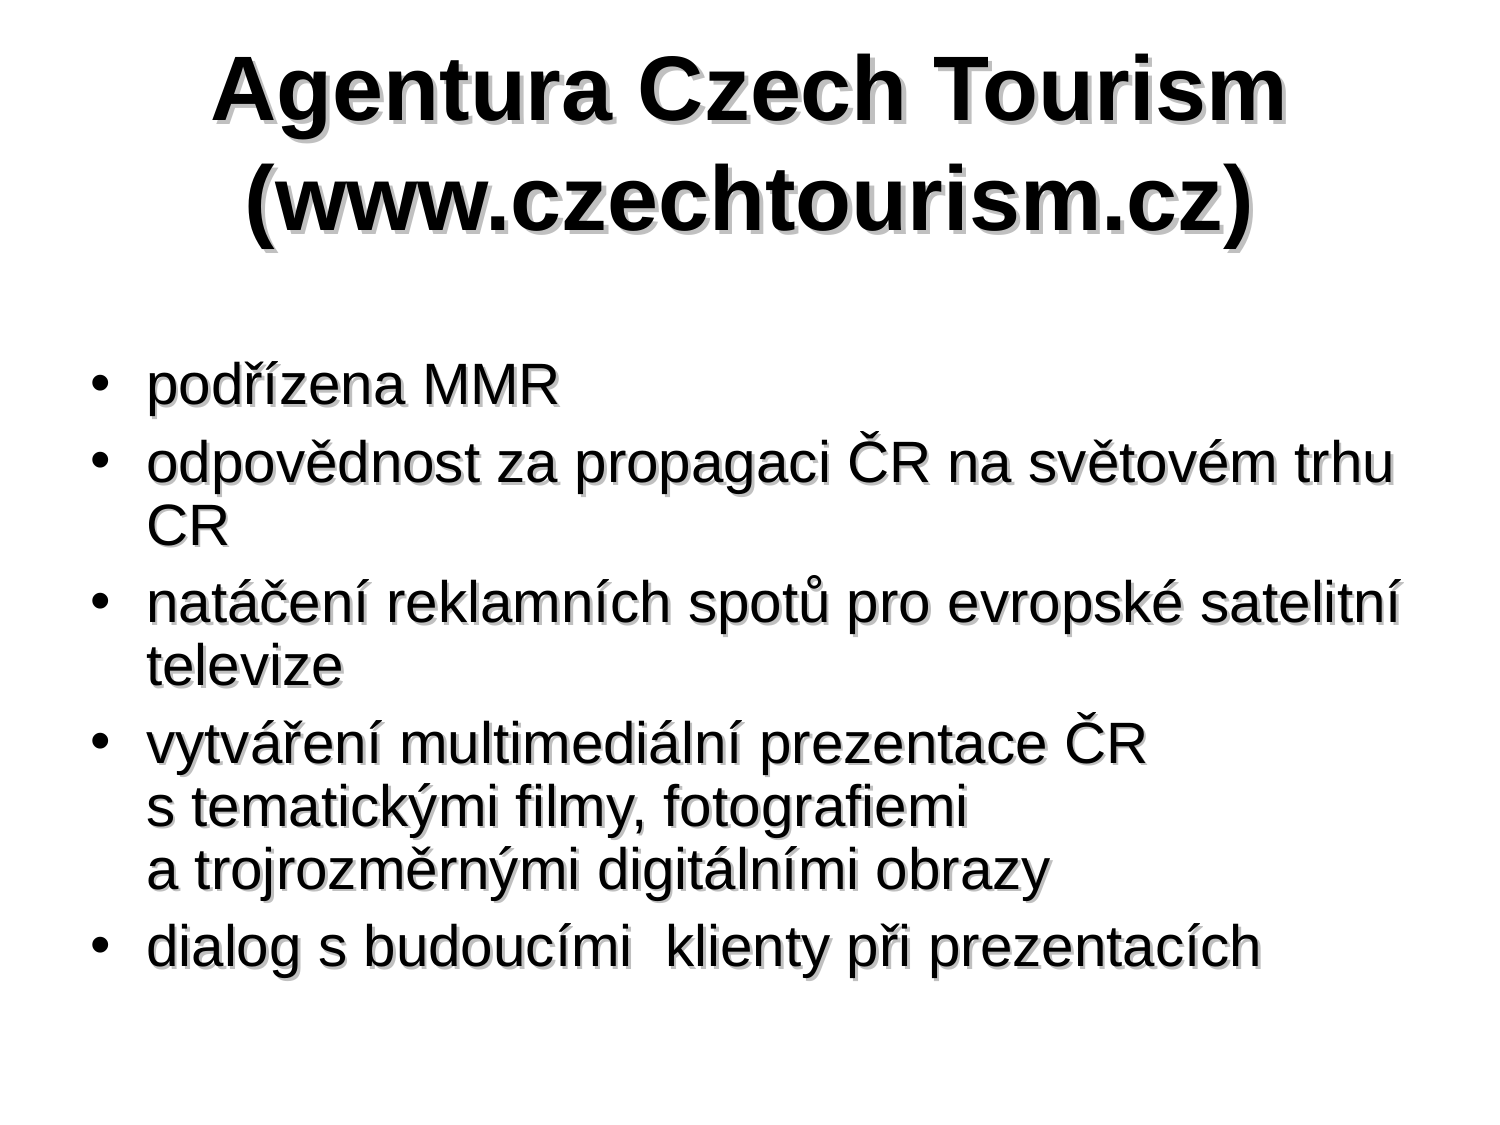

# Agentura Czech Tourism (www.czechtourism.cz)
podřízena MMR
odpovědnost za propagaci ČR na světovém trhu CR
natáčení reklamních spotů pro evropské satelitní televize
vytváření multimediální prezentace ČR
s tematickými filmy, fotografiemi
a trojrozměrnými digitálními obrazy
dialog s budoucími klienty při prezentacích